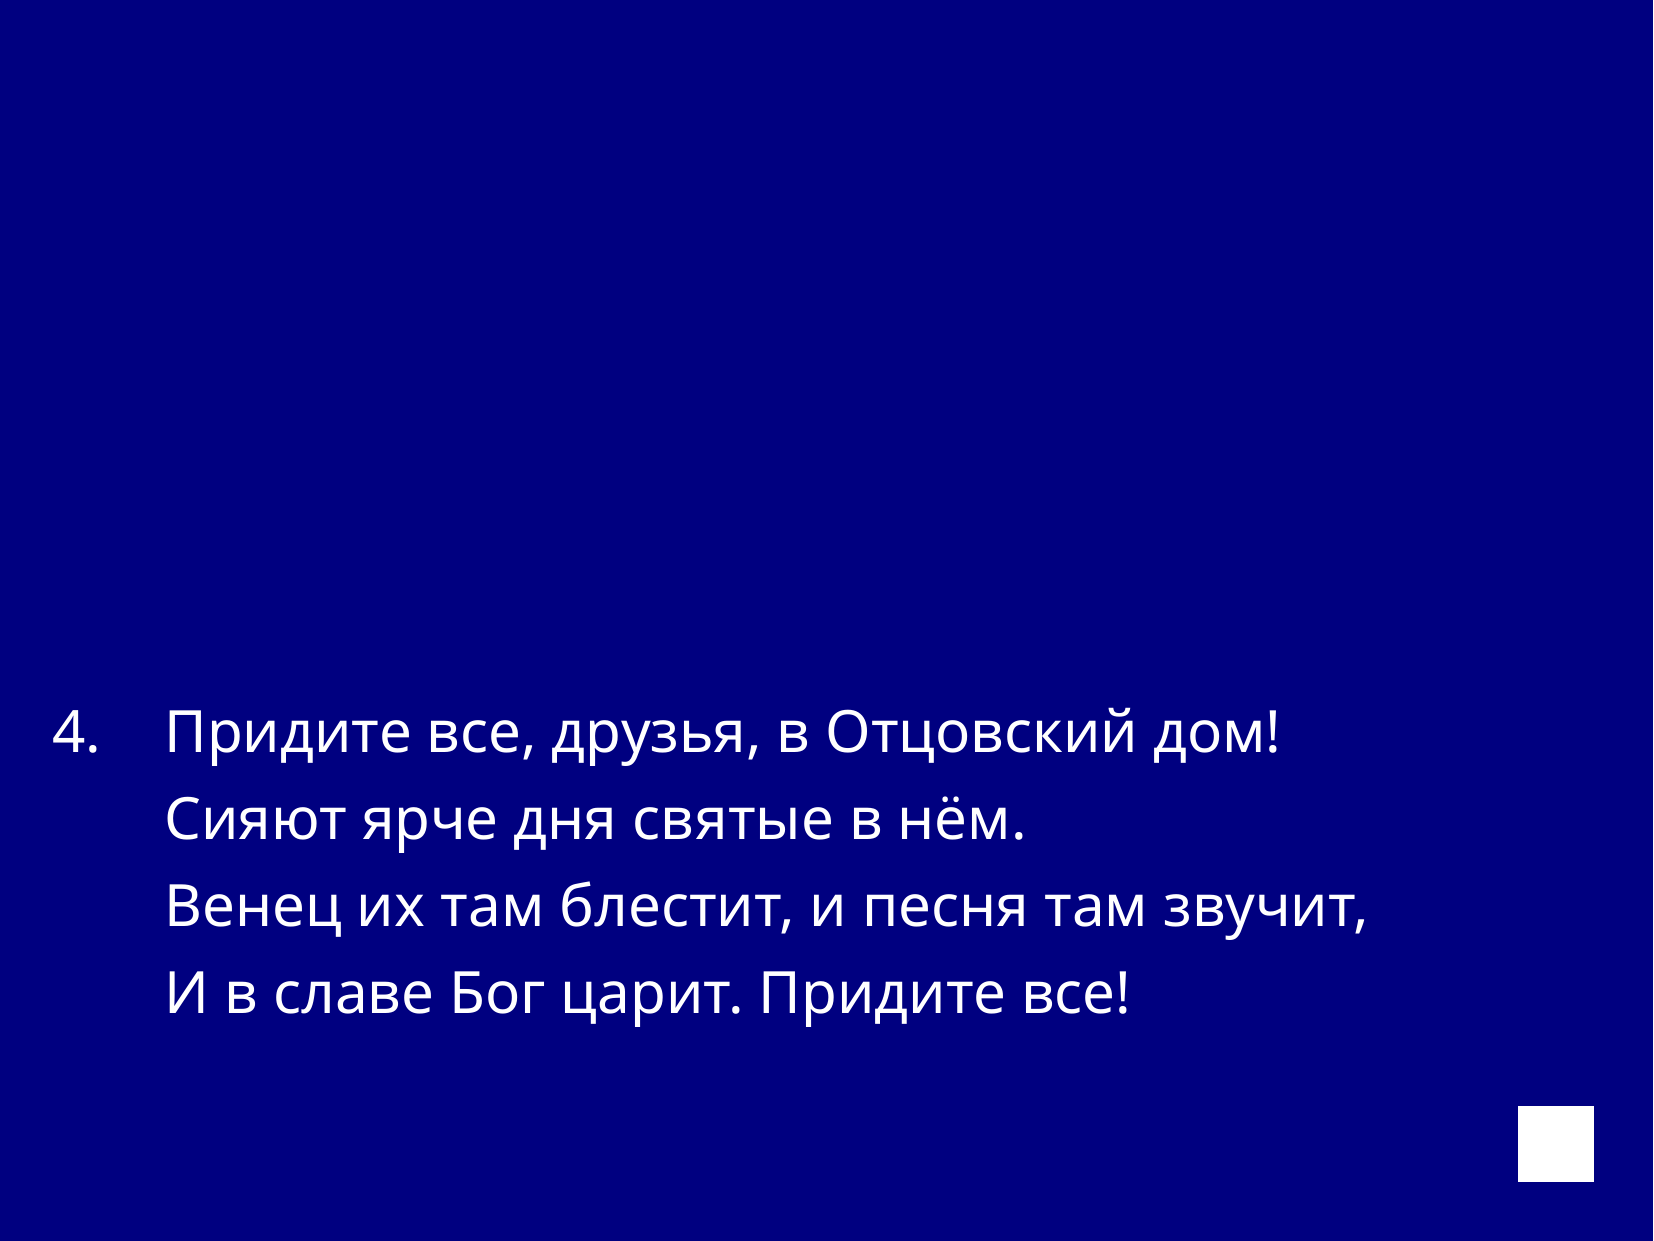

4.	Придите все, друзья, в Отцовский дом!
	Сияют ярче дня святые в нём.
	Венец их там блестит, и песня там звучит,
	И в славе Бог царит. Придите все!